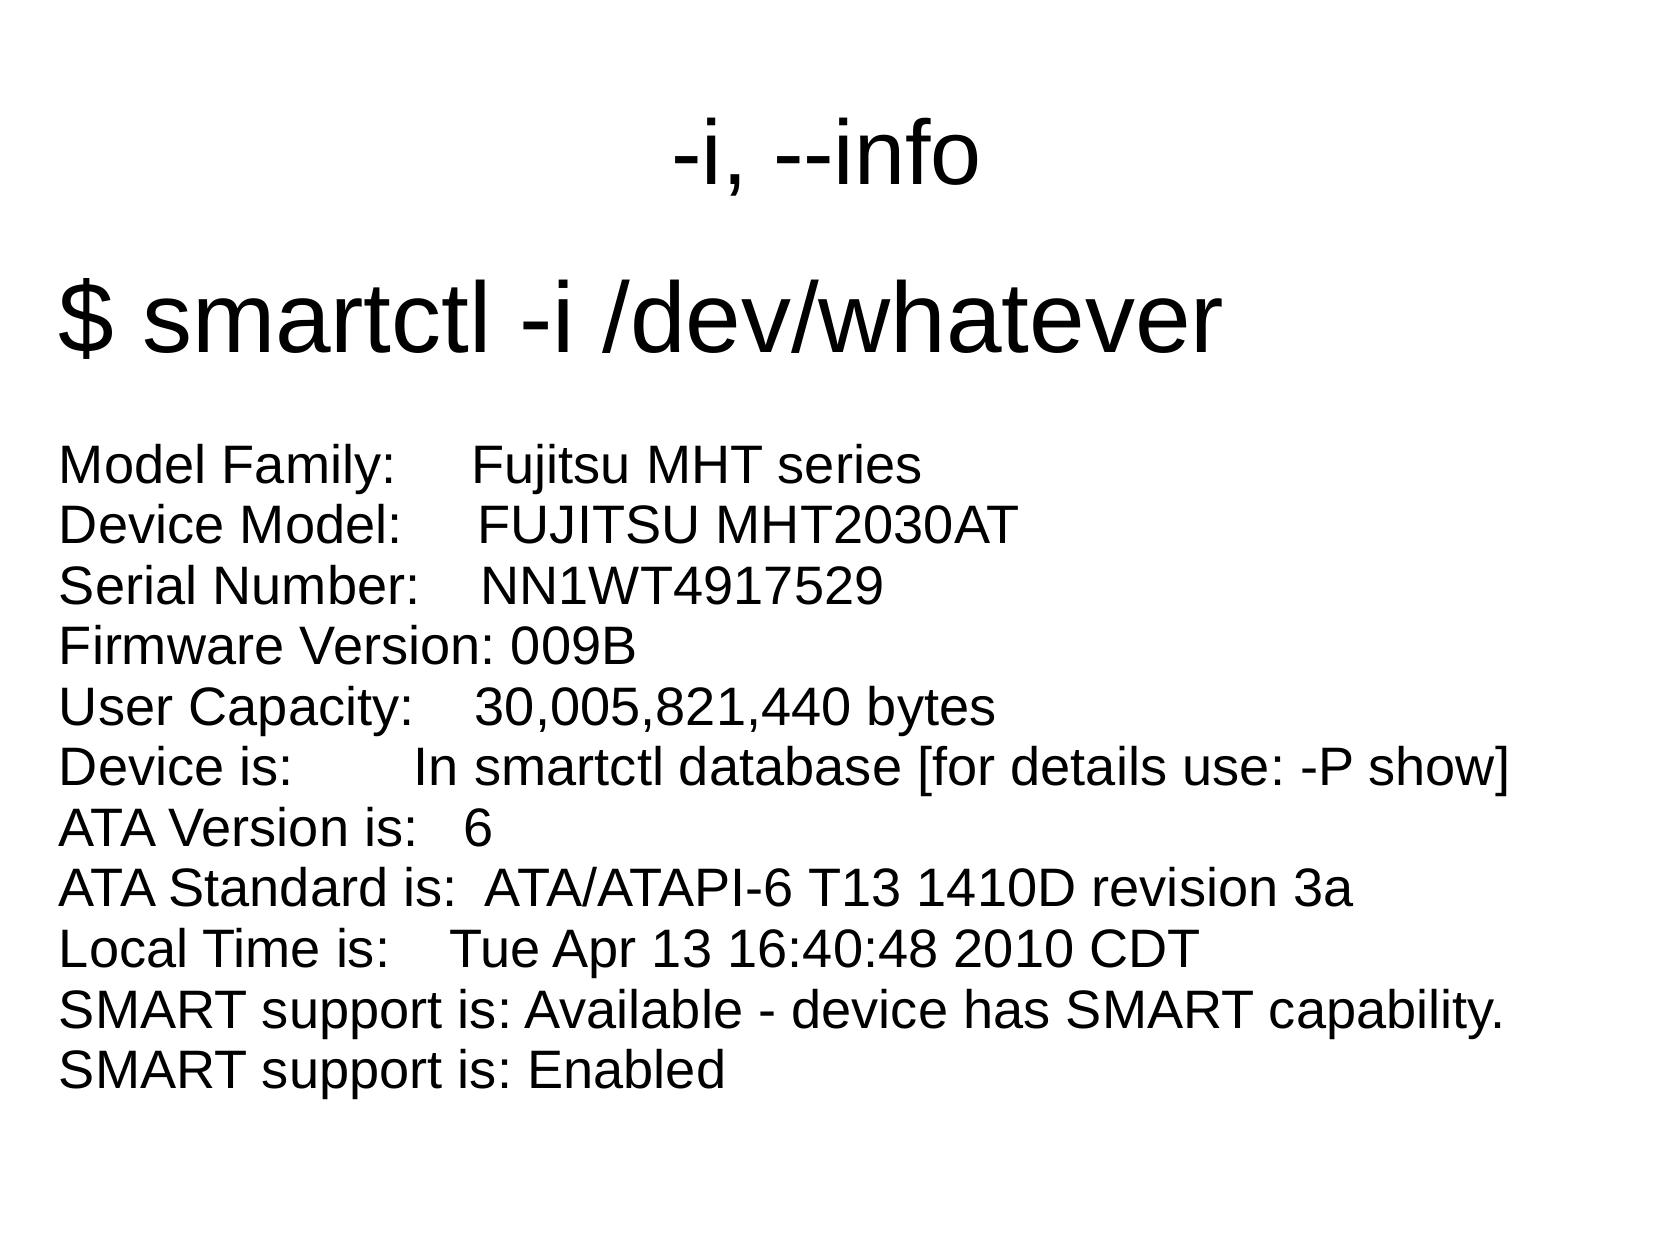

# -i, --info
$ smartctl -i /dev/whatever
Model Family: Fujitsu MHT series
Device Model: FUJITSU MHT2030AT
Serial Number: NN1WT4917529
Firmware Version: 009B
User Capacity: 30,005,821,440 bytes
Device is: In smartctl database [for details use: -P show]
ATA Version is: 6
ATA Standard is: ATA/ATAPI-6 T13 1410D revision 3a
Local Time is: Tue Apr 13 16:40:48 2010 CDT
SMART support is: Available - device has SMART capability.
SMART support is: Enabled